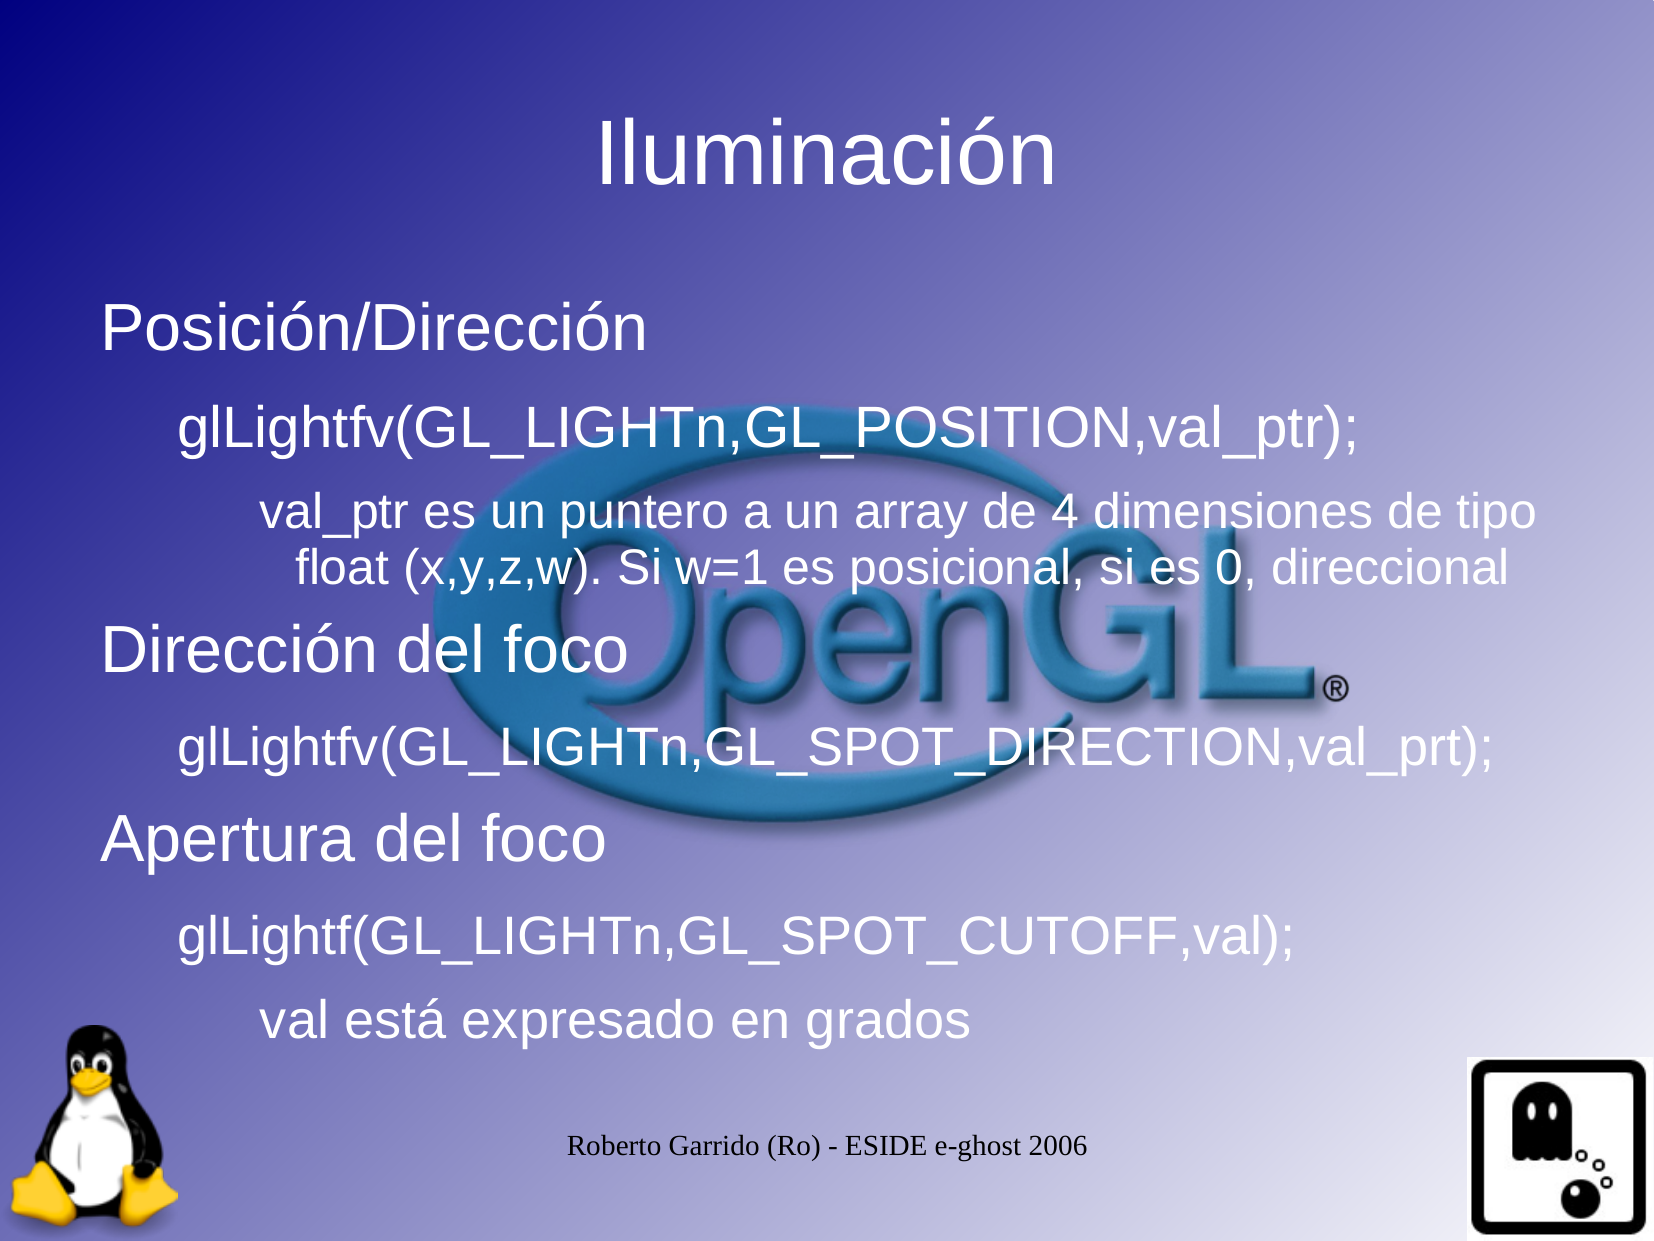

# Iluminación
Posición/Dirección
glLightfv(GL_LIGHTn,GL_POSITION,val_ptr);
val_ptr es un puntero a un array de 4 dimensiones de tipo float (x,y,z,w). Si w=1 es posicional, si es 0, direccional
Dirección del foco
glLightfv(GL_LIGHTn,GL_SPOT_DIRECTION,val_prt);
Apertura del foco
glLightf(GL_LIGHTn,GL_SPOT_CUTOFF,val);
val está expresado en grados
Roberto Garrido (Ro) - ESIDE e-ghost 2006